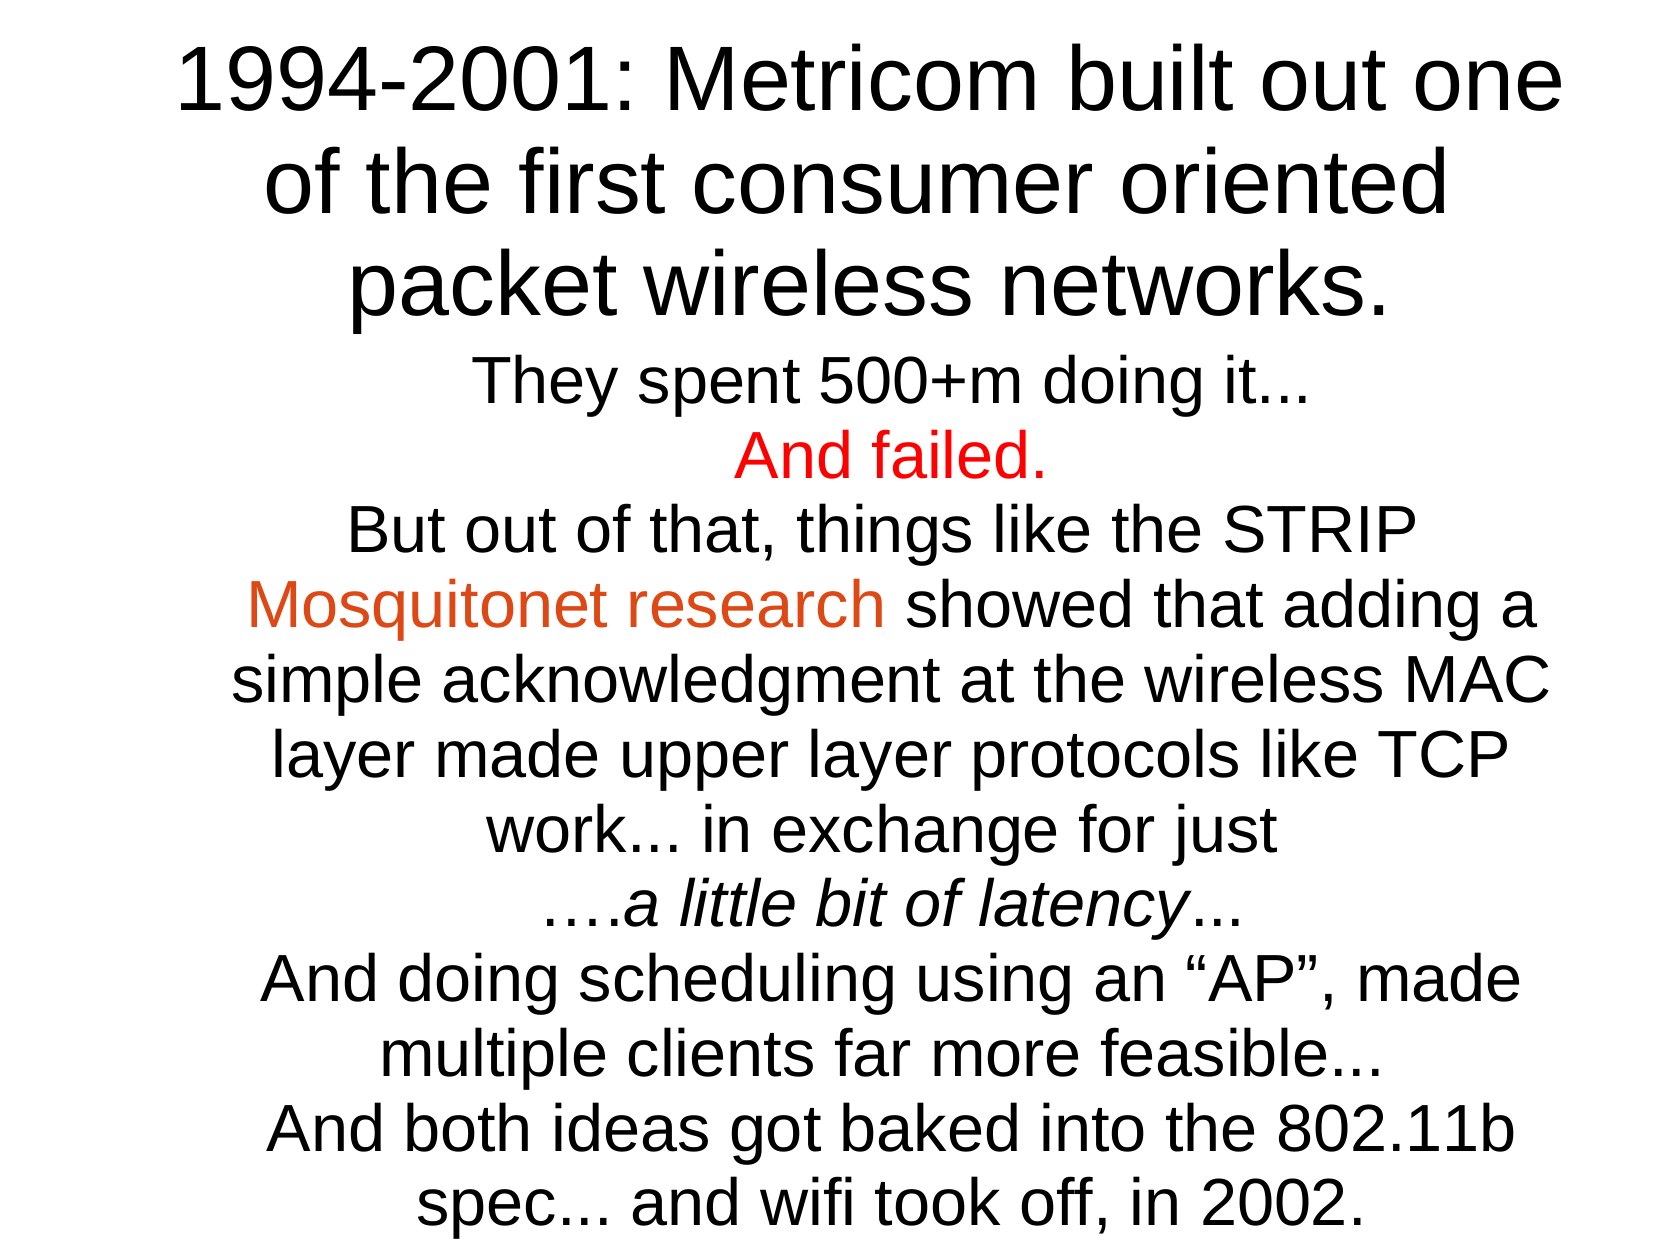

# 1994-2001: Metricom built out one of the first consumer oriented packet wireless networks.
They spent 500+m doing it...
And failed.
But out of that, things like the STRIP Mosquitonet research showed that adding a simple acknowledgment at the wireless MAC layer made upper layer protocols like TCP work... in exchange for just
….a little bit of latency...
And doing scheduling using an “AP”, made multiple clients far more feasible...
And both ideas got baked into the 802.11b spec... and wifi took off, in 2002.